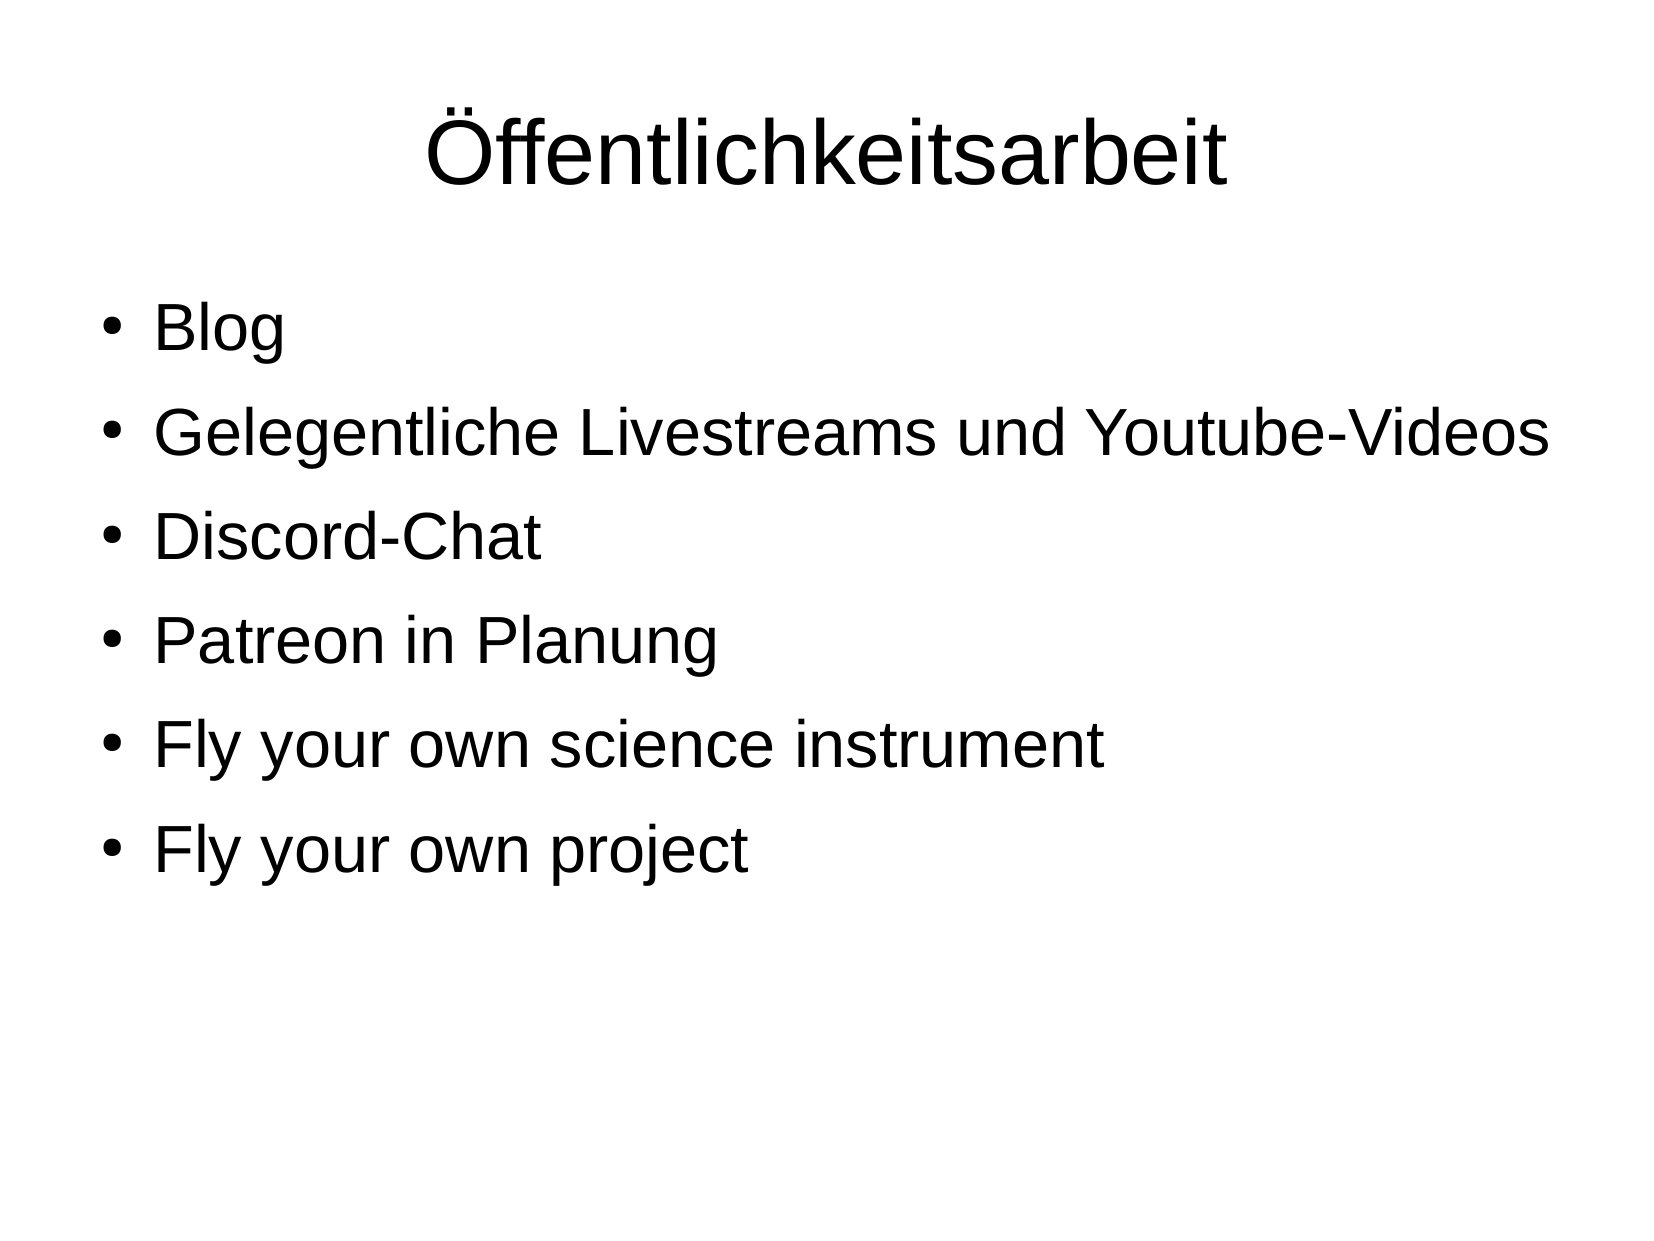

# Öffentlichkeitsarbeit
Blog
Gelegentliche Livestreams und Youtube-Videos
Discord-Chat
Patreon in Planung
Fly your own science instrument
Fly your own project